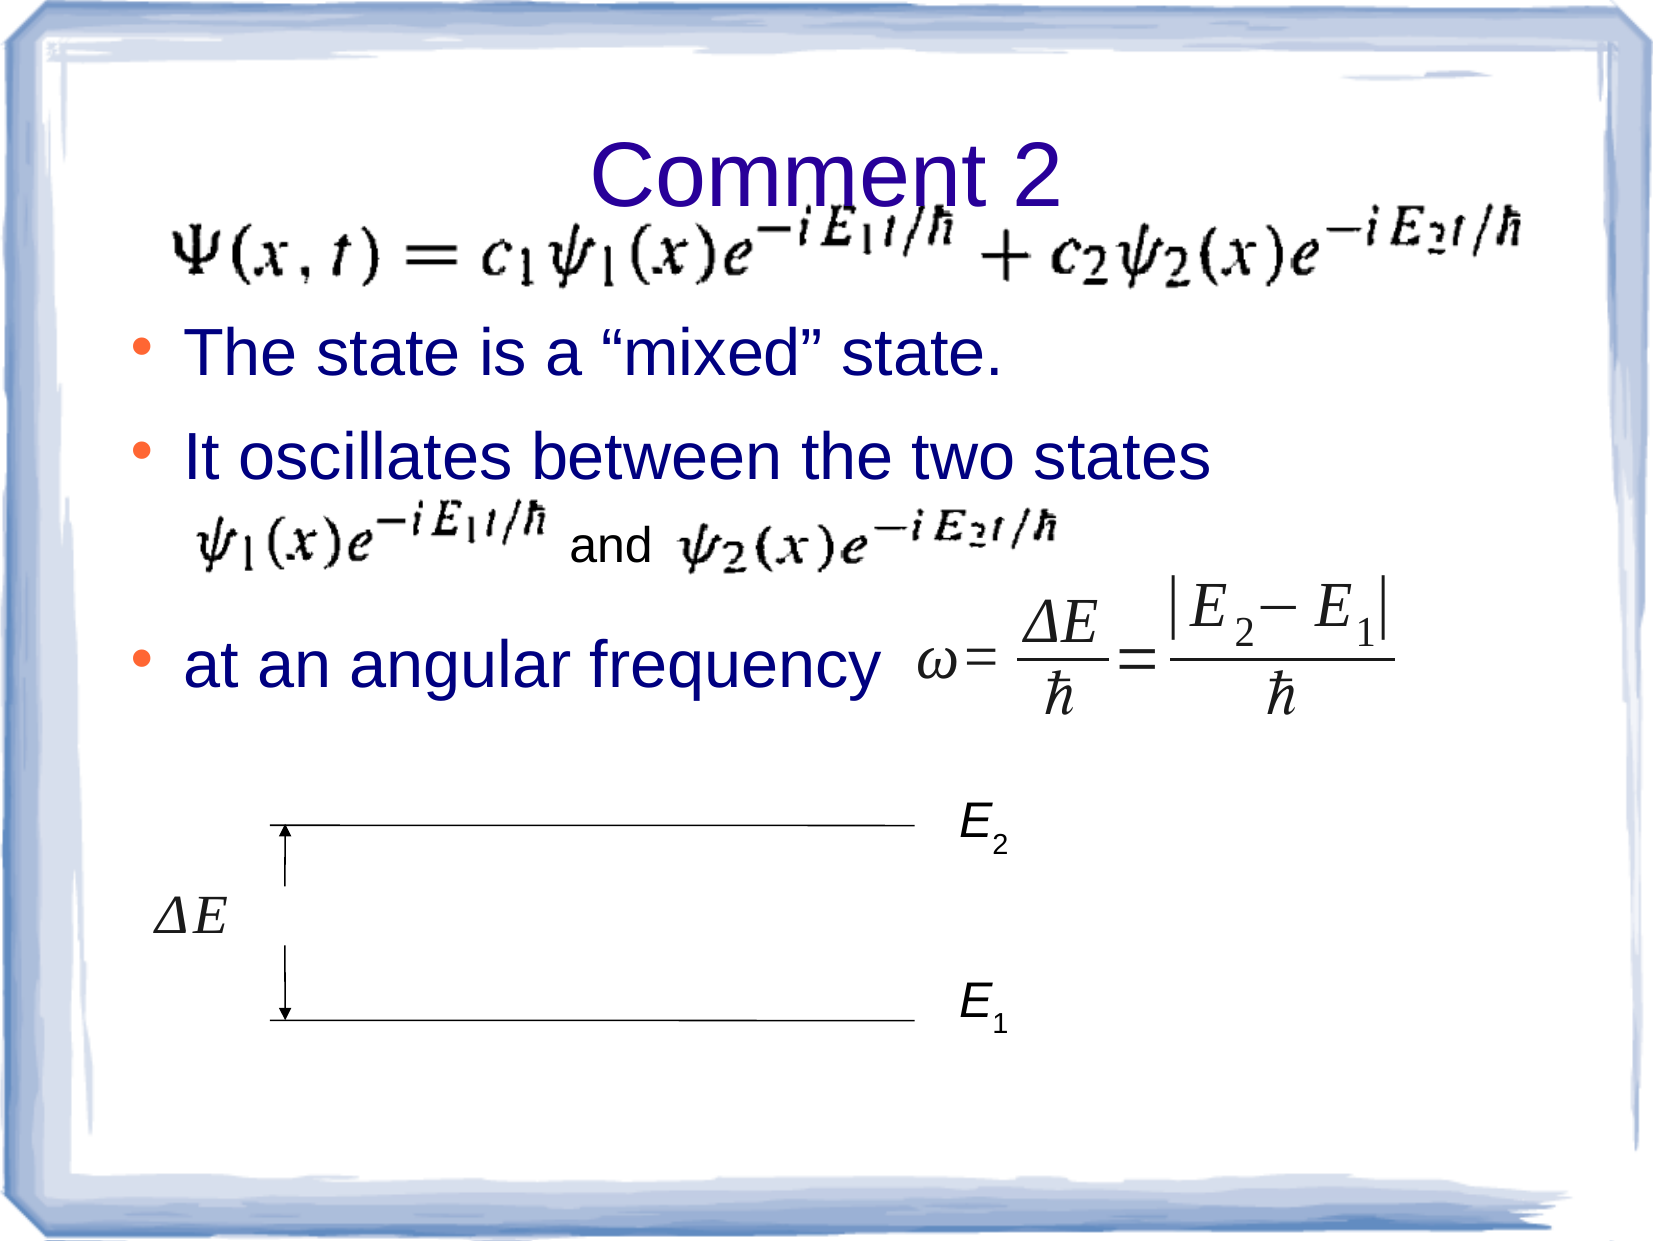

Comment 2
# The state is a “mixed” state.
It oscillates between the two states
at an angular frequency
and
E2
E1